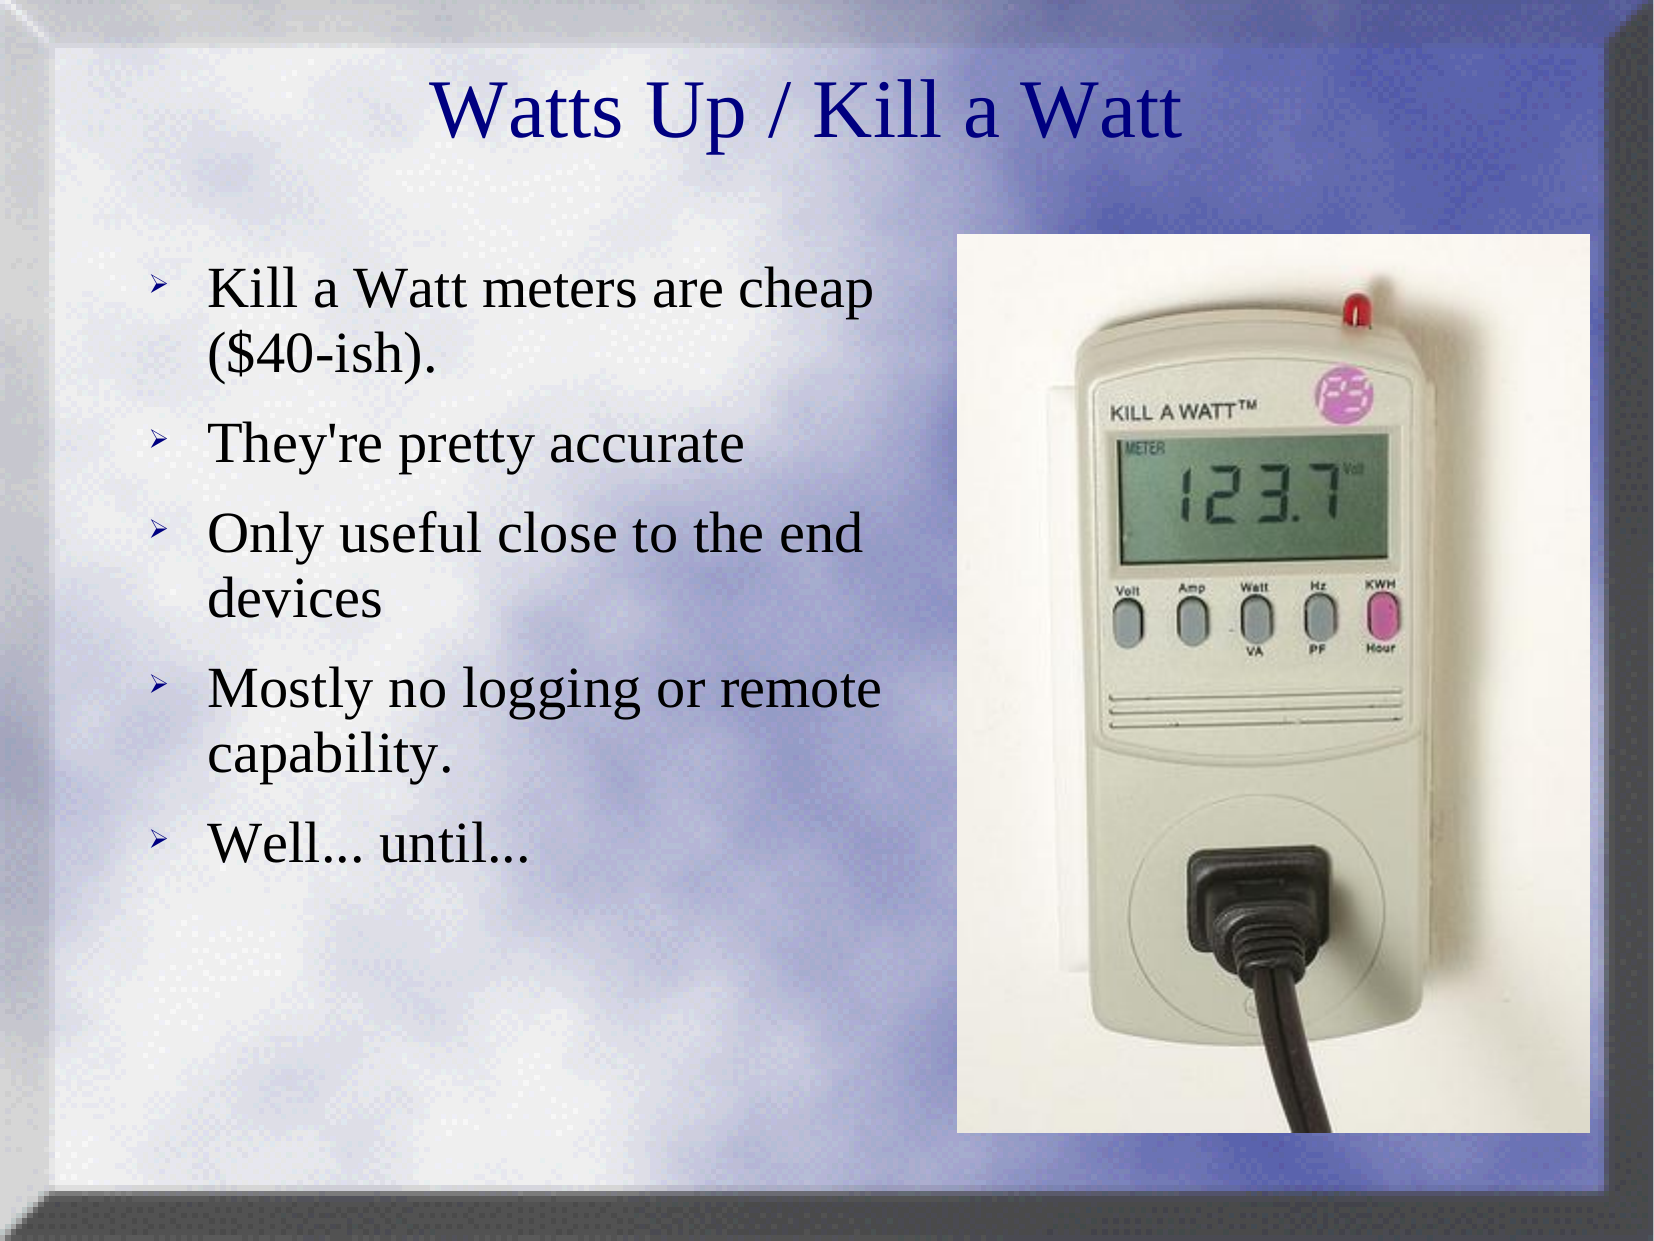

# Watts Up / Kill a Watt
Kill a Watt meters are cheap ($40-ish).
They're pretty accurate
Only useful close to the end devices
Mostly no logging or remote capability.
Well... until...